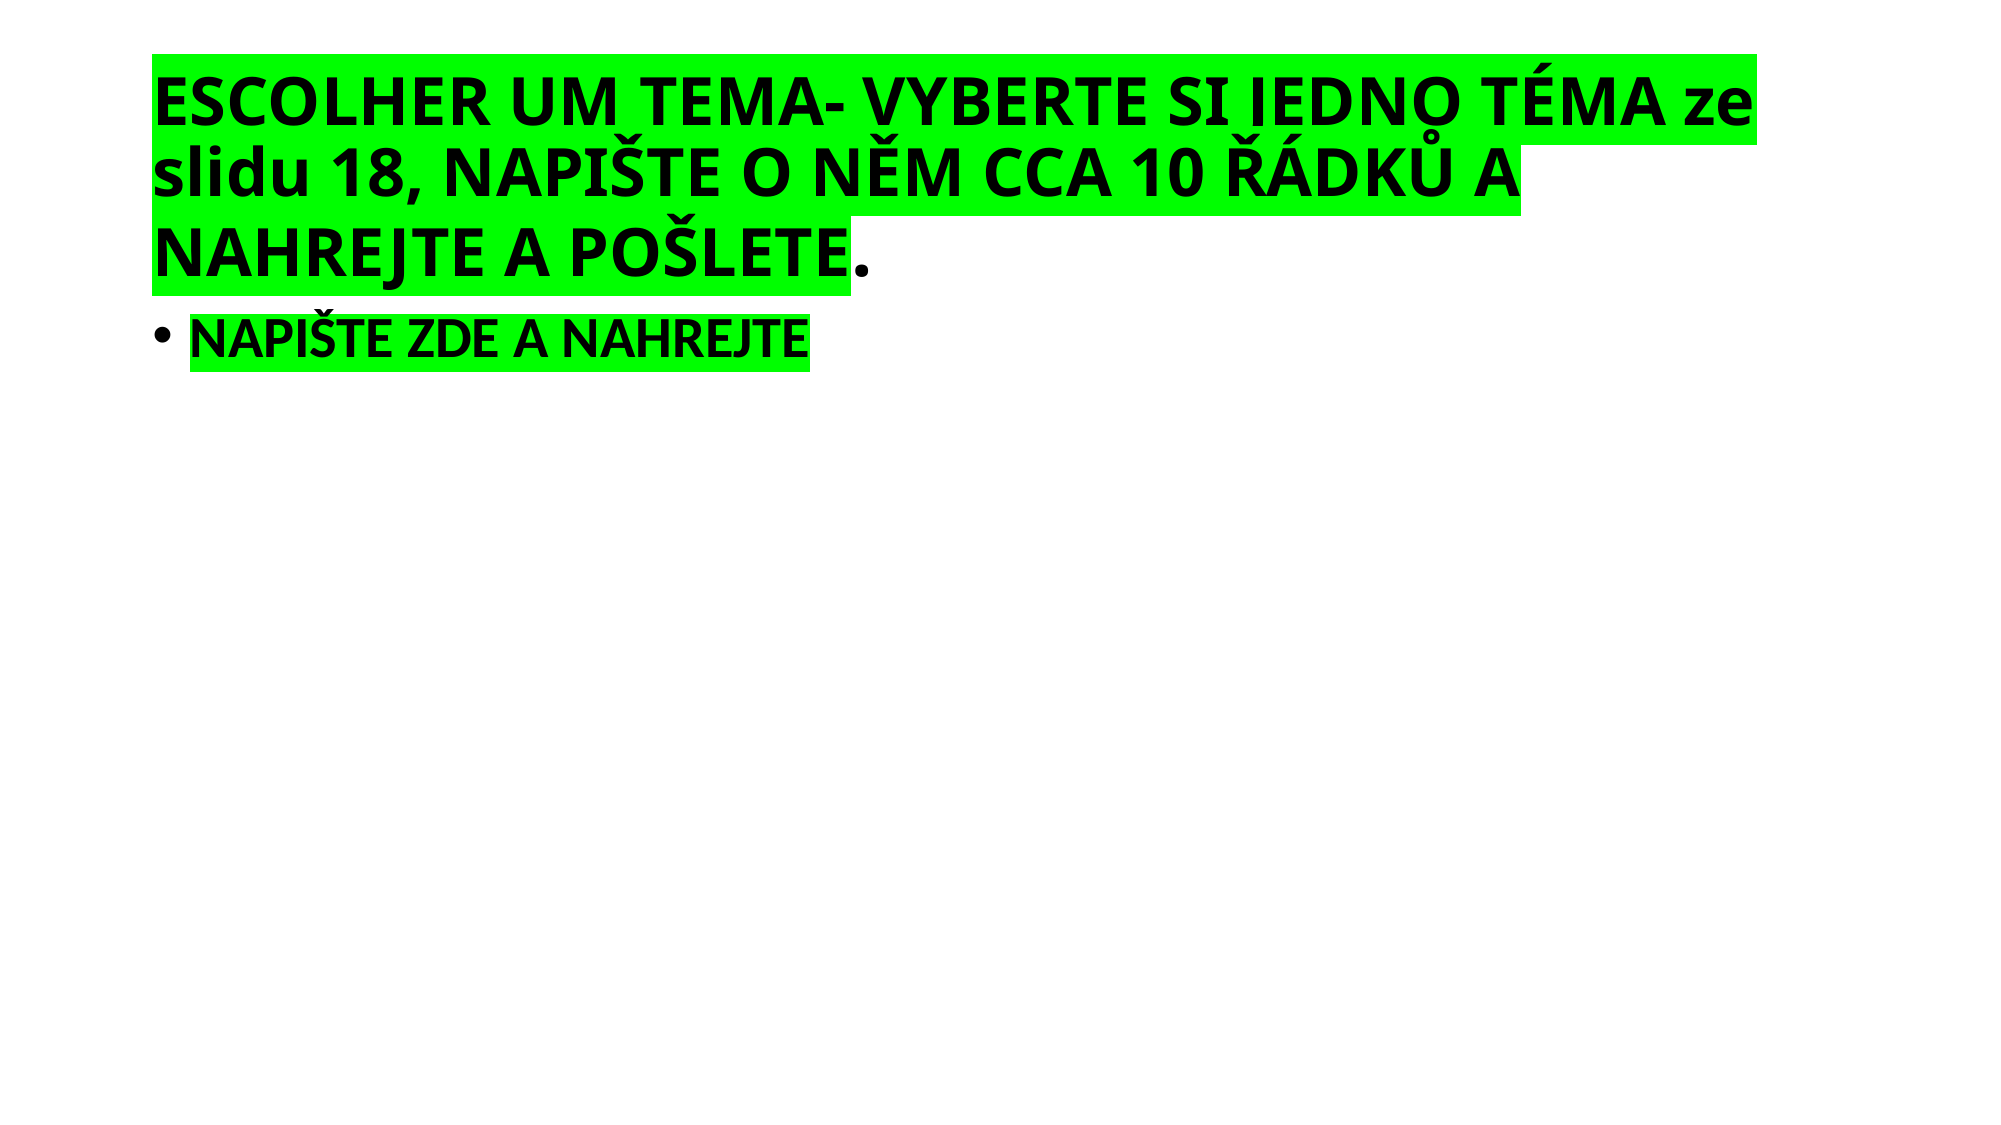

# ESCOLHER UM TEMA- VYBERTE SI JEDNO TÉMA ze slidu 18, NAPIŠTE O NĚM CCA 10 ŘÁDKŮ A NAHREJTE A POŠLETE.
NAPIŠTE ZDE A NAHREJTE